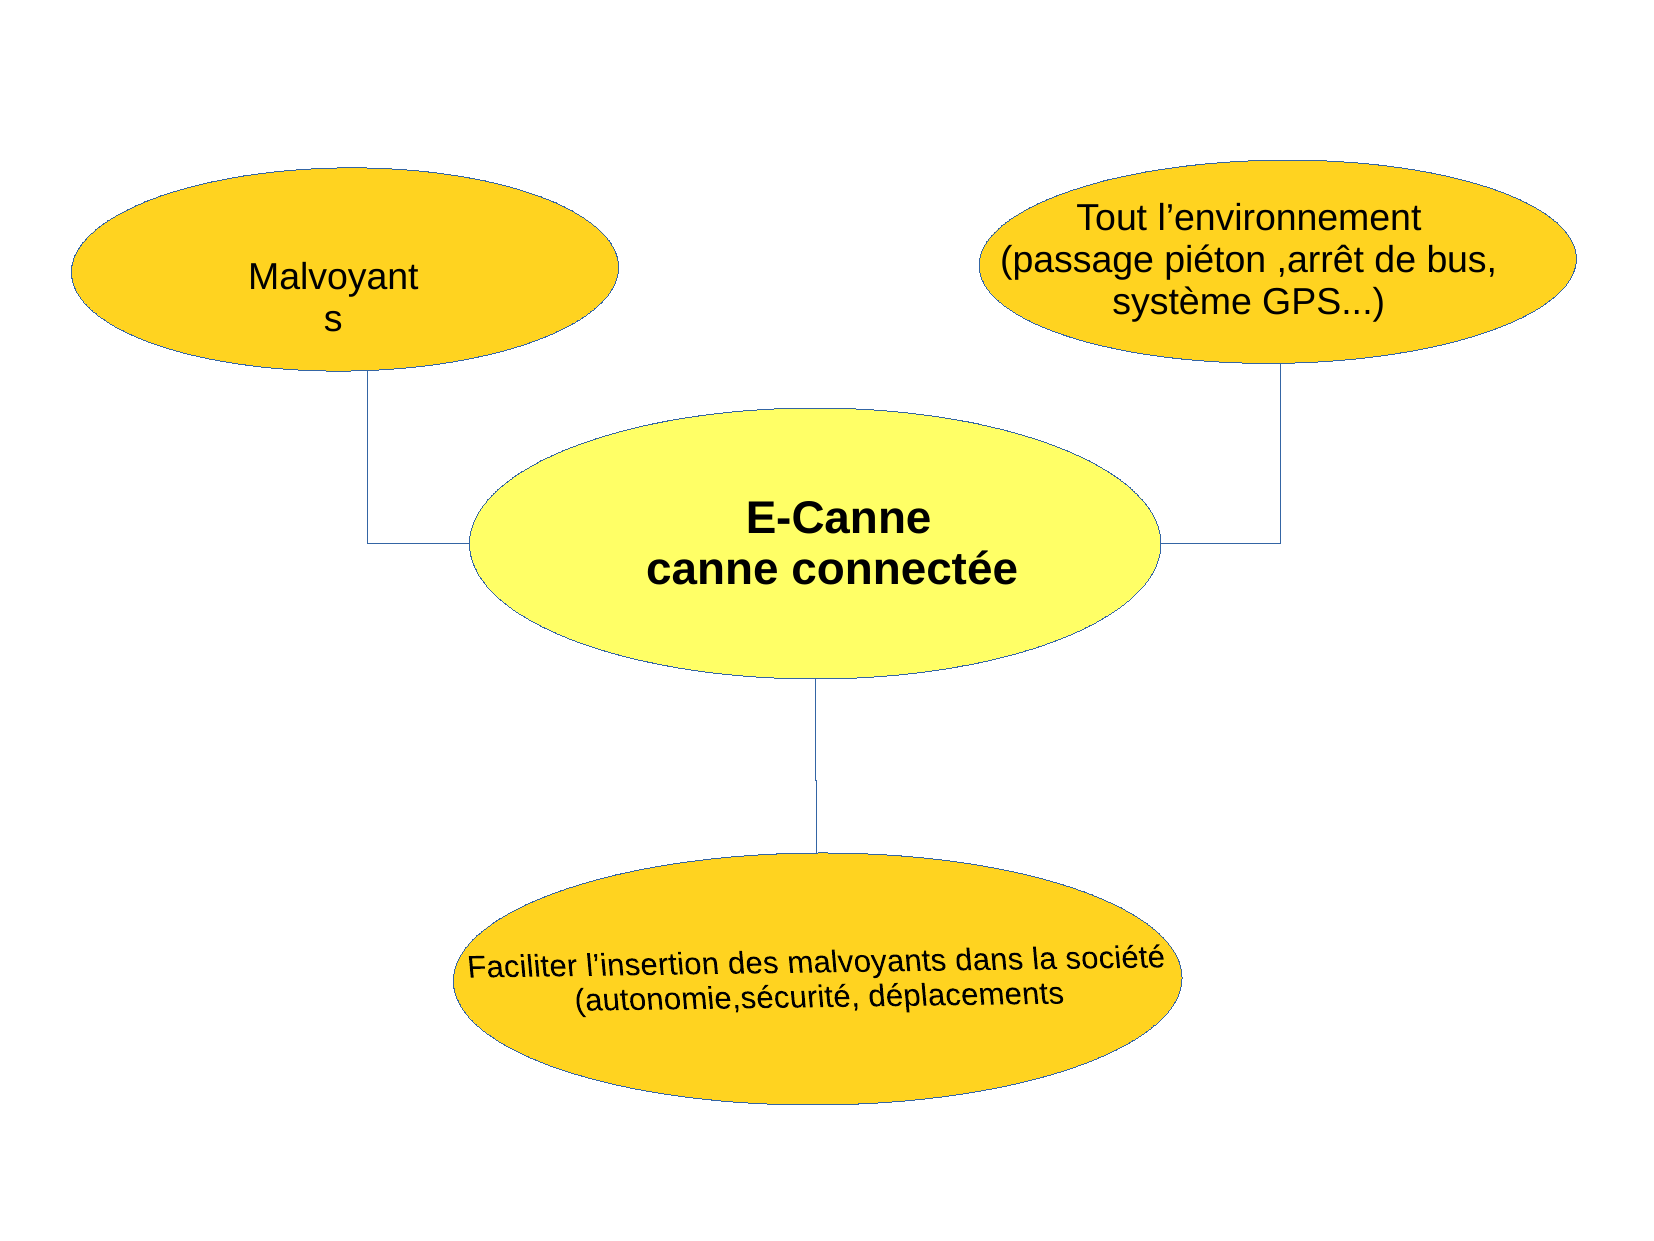

Tout l’environnement
(passage piéton ,arrêt de bus, système GPS...)
Malvoyants
E-Canne
canne connectée
Faciliter l’insertion des malvoyants dans la société
(autonomie,sécurité, déplacements